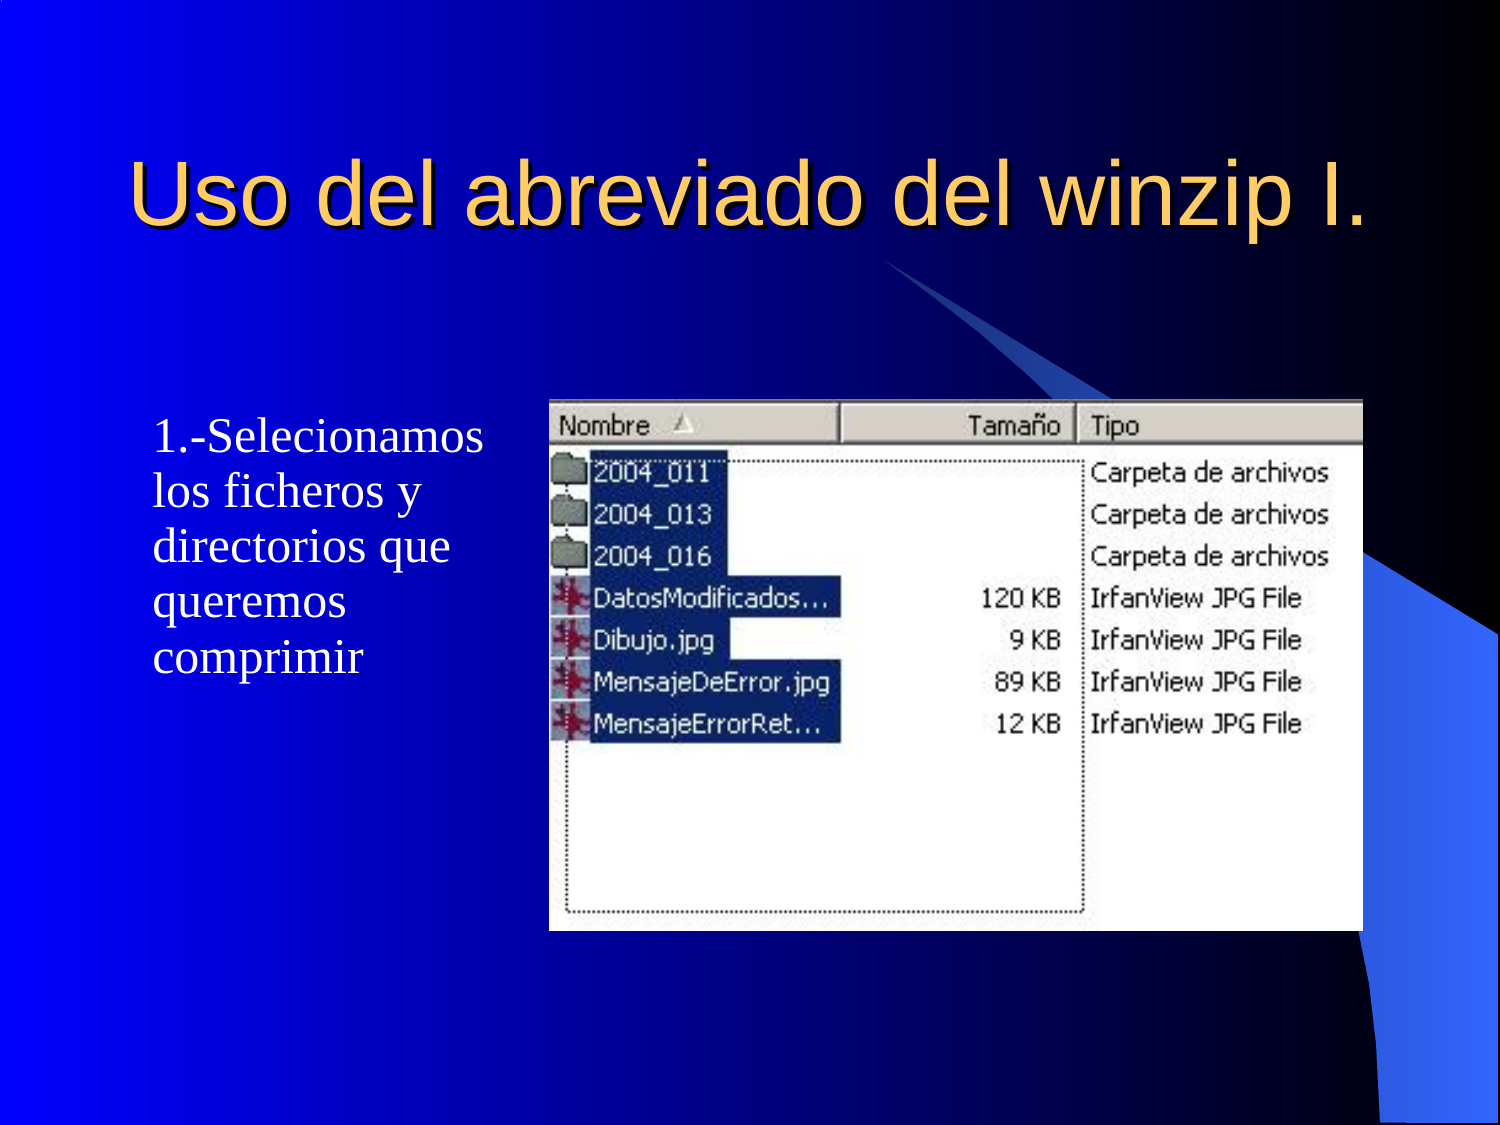

# Uso del abreviado del winzip I.
1.-Selecionamos los ficheros y directorios que queremos comprimir